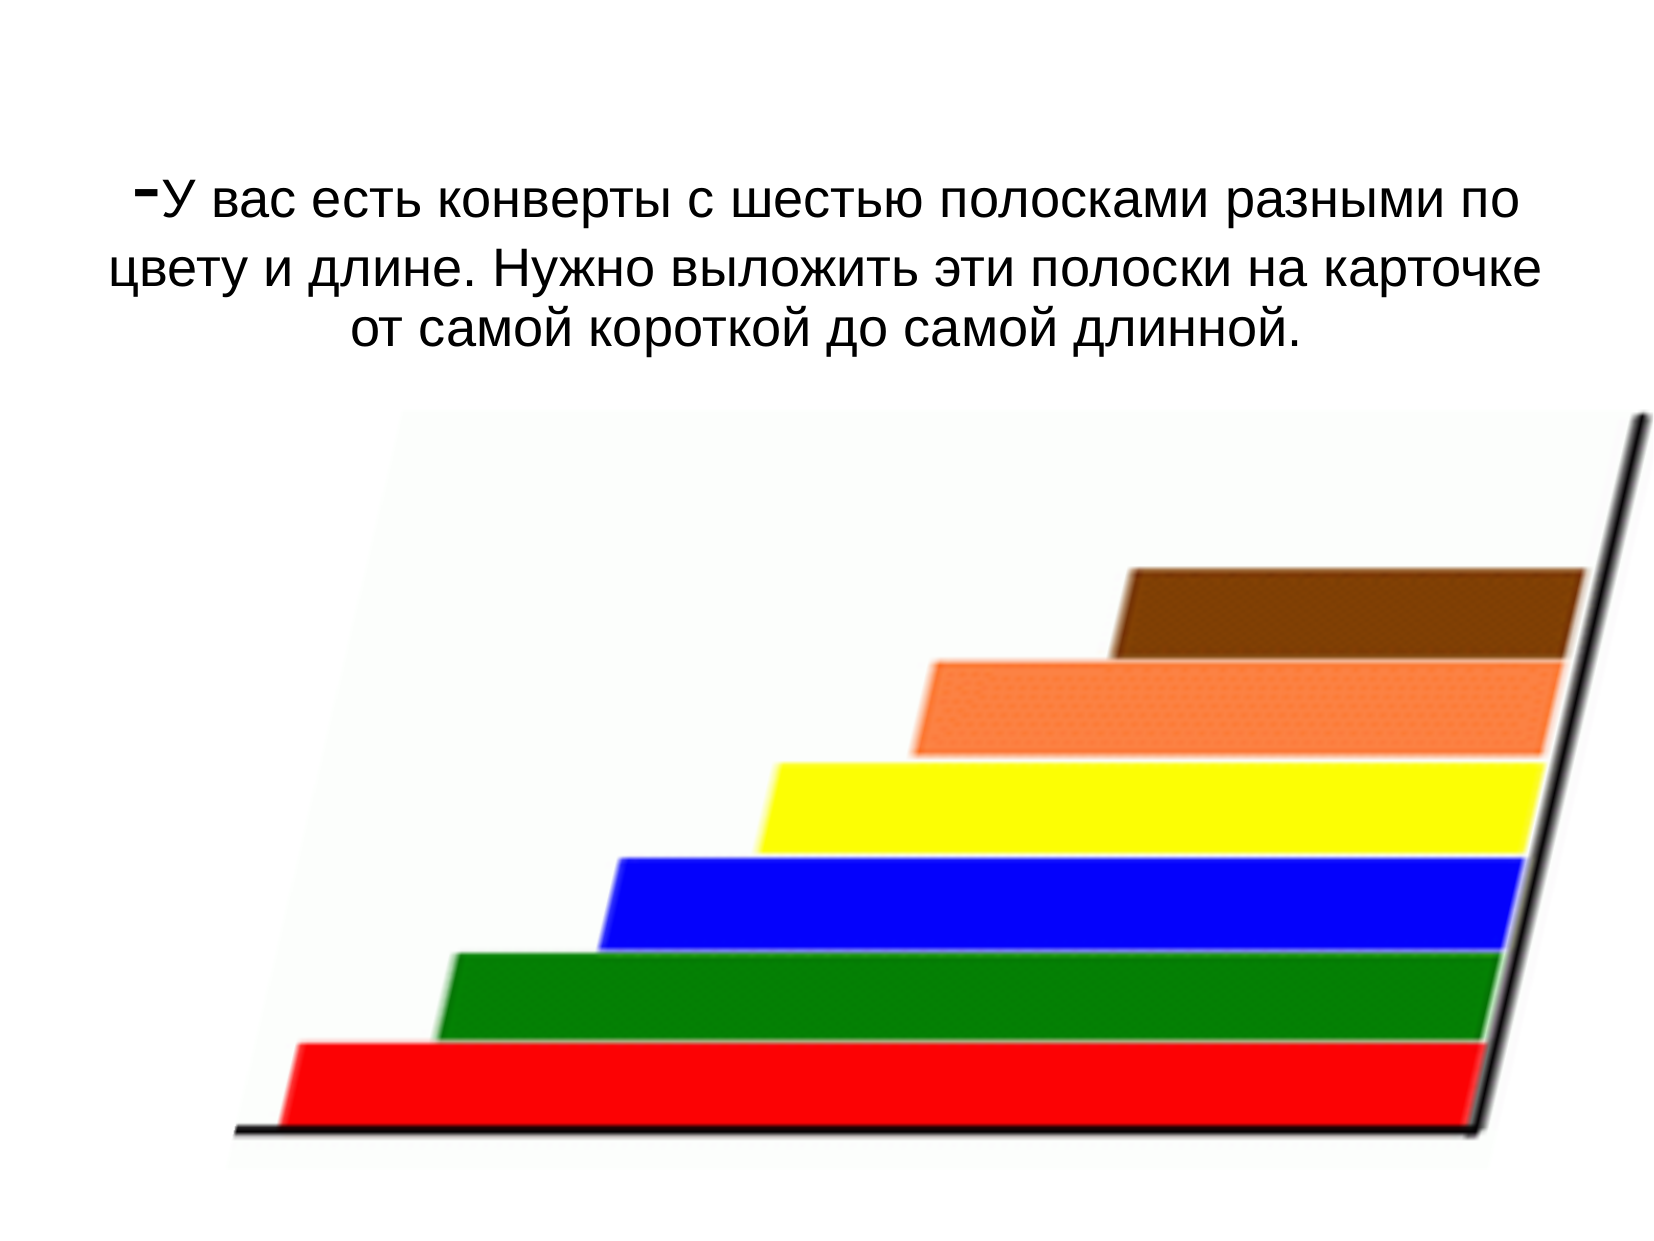

# -У вас есть конверты с шестью полосками разными по цвету и длине. Нужно выложить эти полоски на карточке от самой короткой до самой длинной.